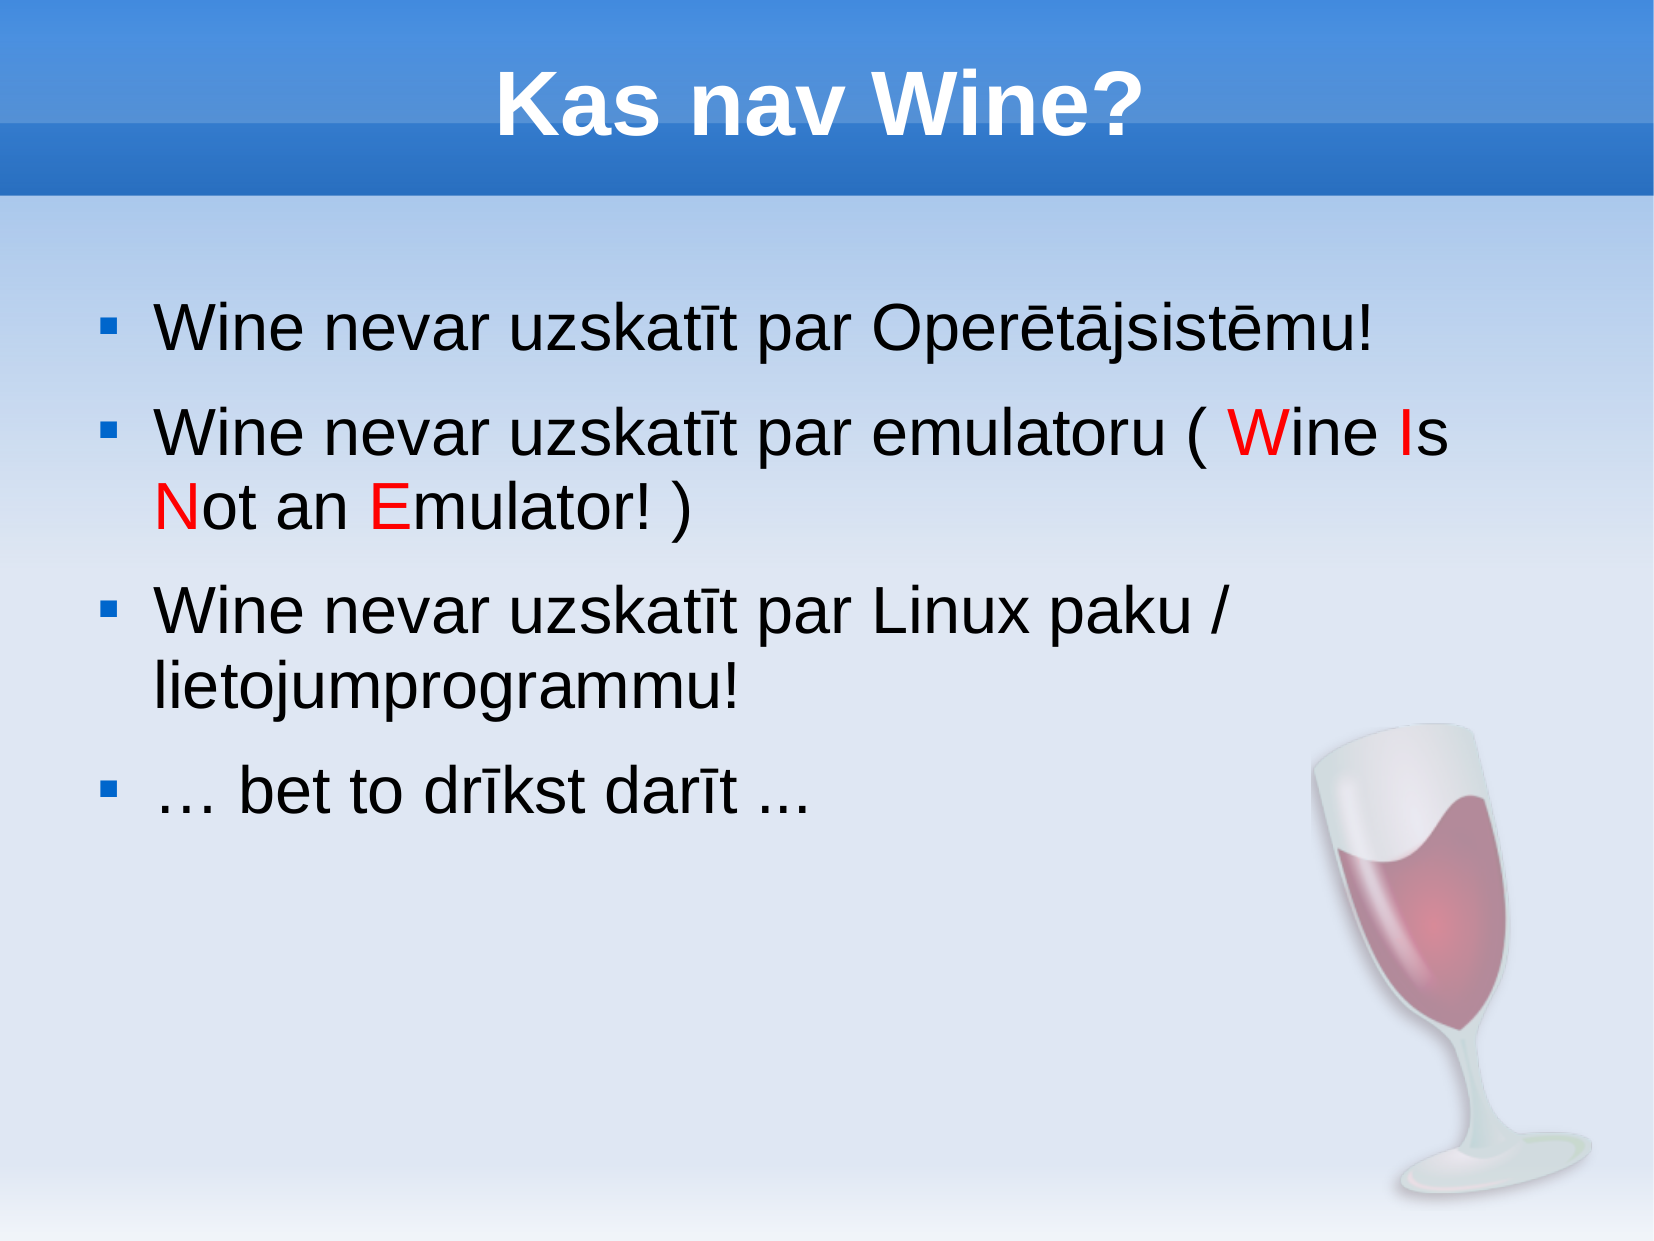

# Kas nav Wine?
Wine nevar uzskatīt par Operētājsistēmu!
Wine nevar uzskatīt par emulatoru ( Wine Is Not an Emulator! )
Wine nevar uzskatīt par Linux paku / lietojumprogrammu!
… bet to drīkst darīt ...